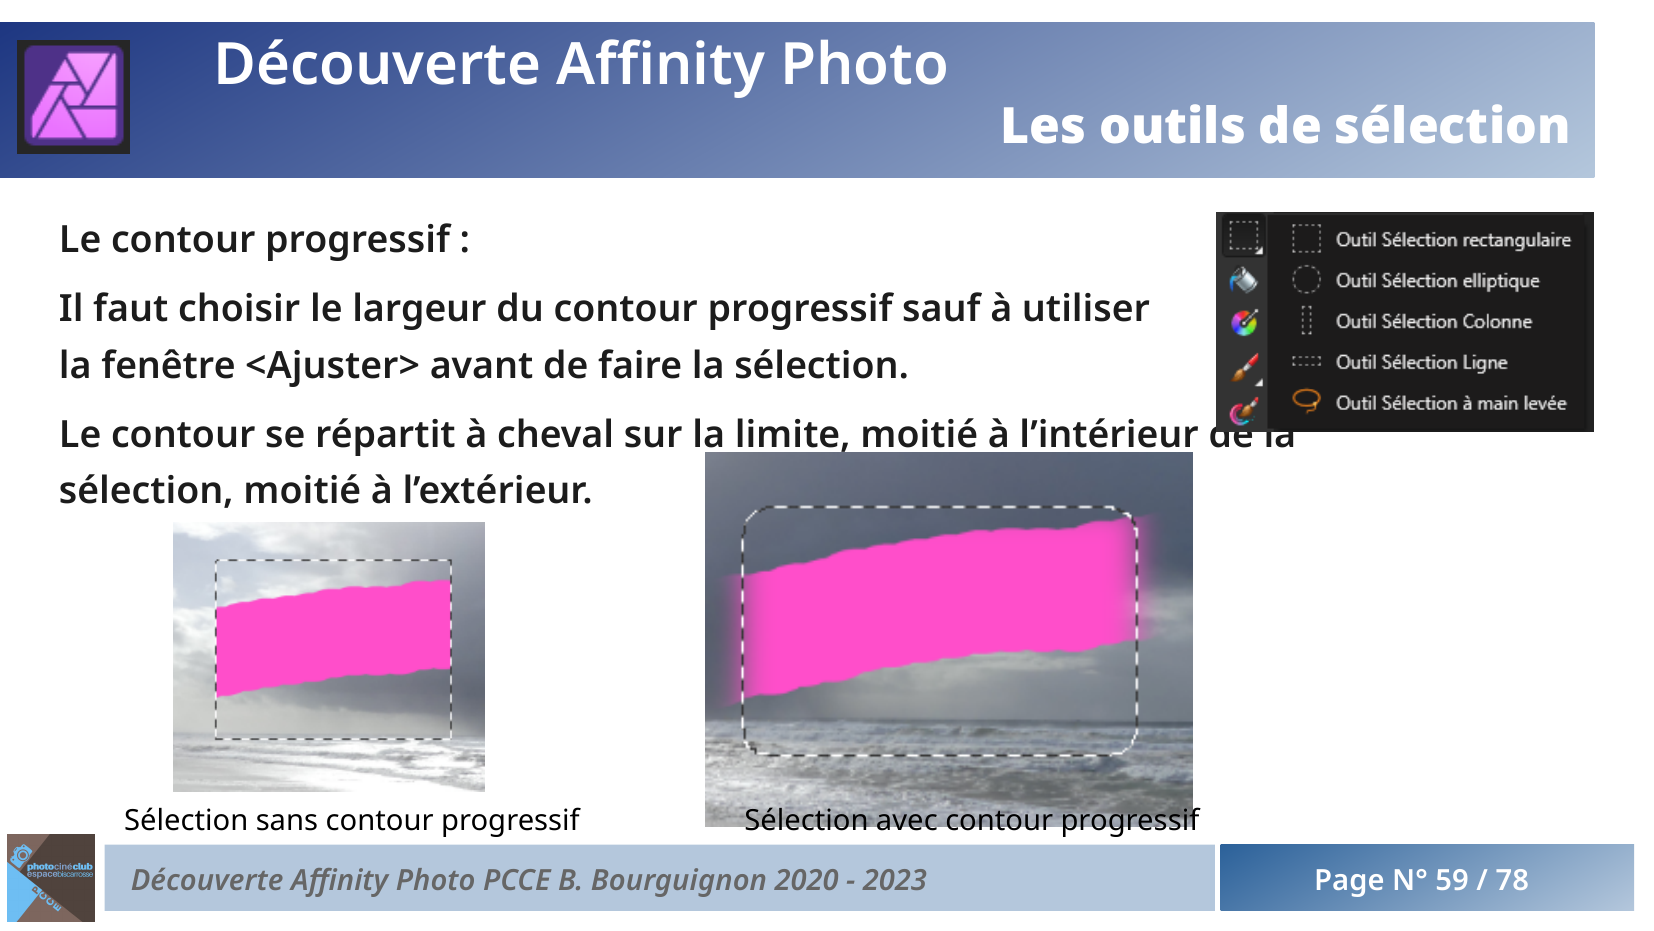

# Les outils de sélection
Le contour progressif :
Il faut choisir le largeur du contour progressif sauf à utiliser
la fenêtre <Ajuster> avant de faire la sélection.
Le contour se répartit à cheval sur la limite, moitié à l’intérieur de la
sélection, moitié à l’extérieur.
Sélection sans contour progressif
Sélection avec contour progressif